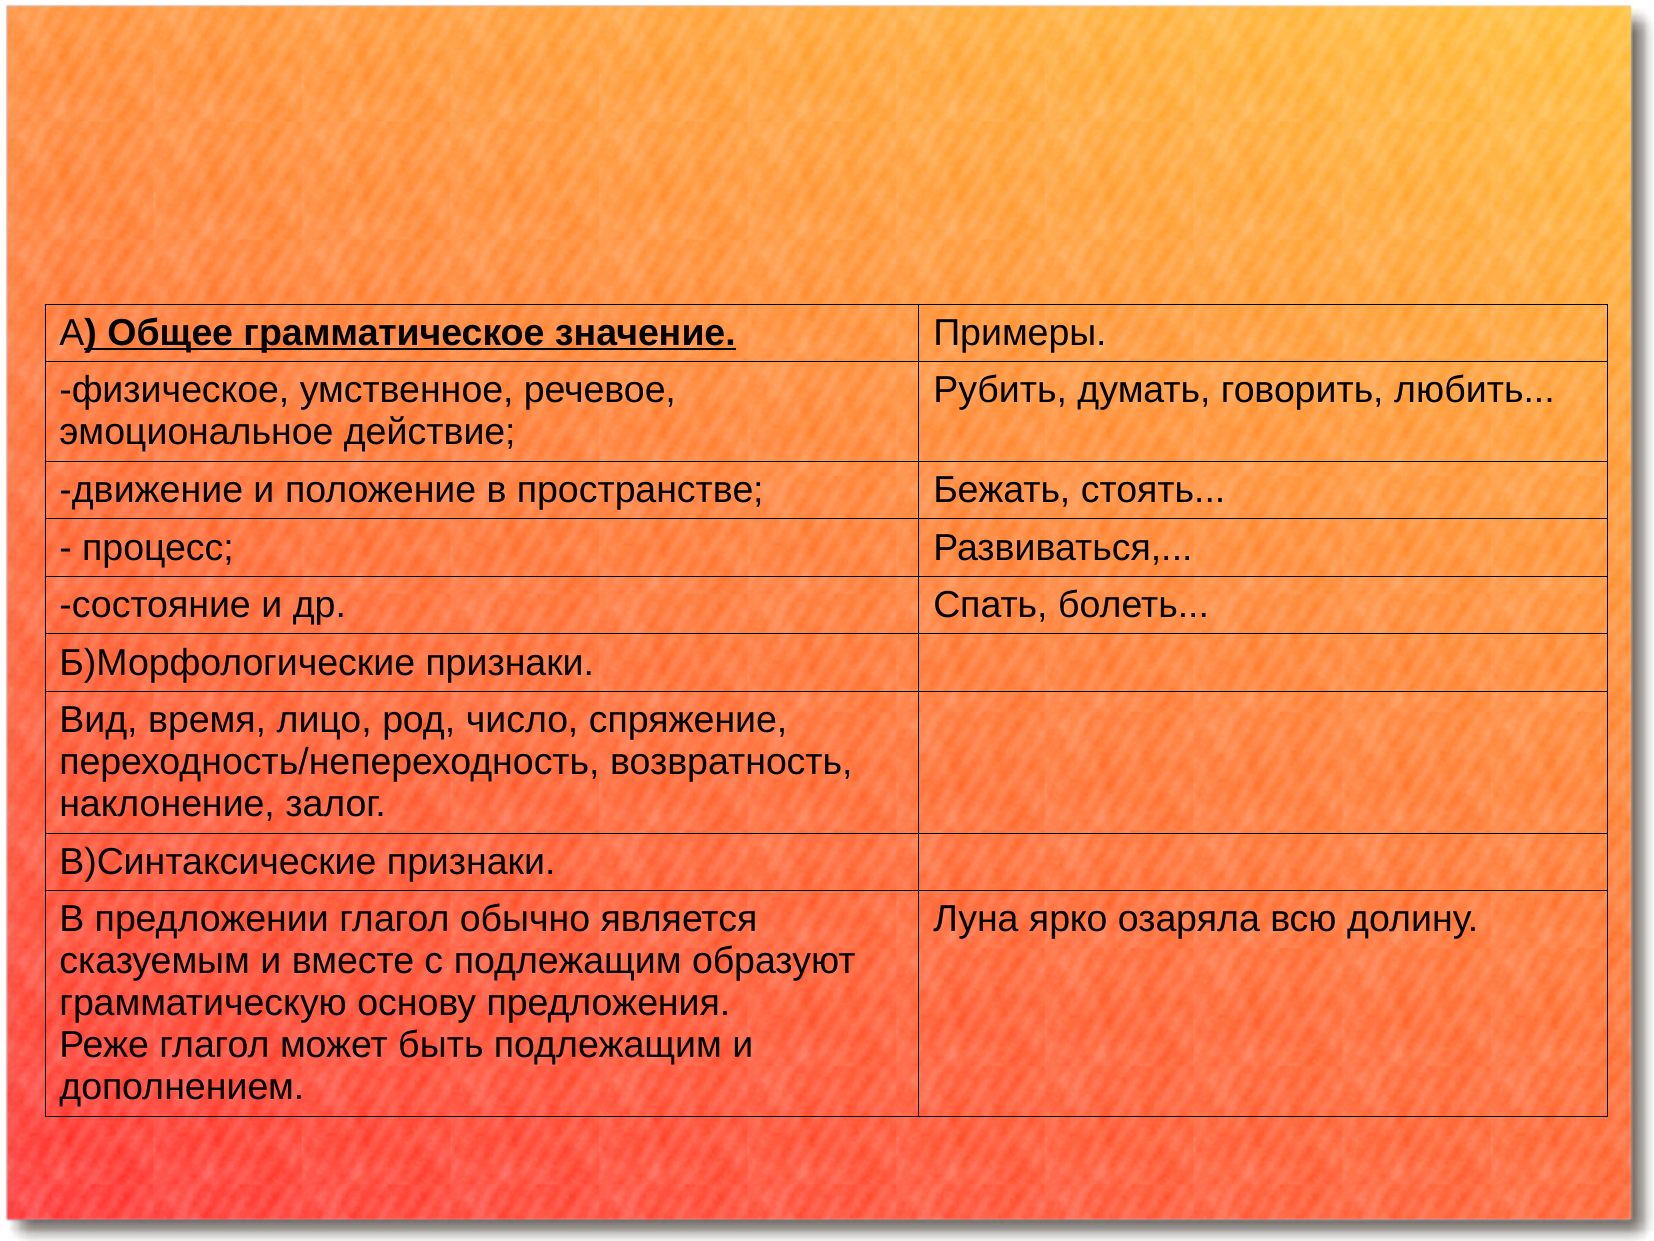

#
| А) Общее грамматическое значение. | Примеры. |
| --- | --- |
| -физическое, умственное, речевое, эмоциональное действие; | Рубить, думать, говорить, любить... |
| -движение и положение в пространстве; | Бежать, стоять... |
| - процесс; | Развиваться,... |
| -состояние и др. | Спать, болеть... |
| Б)Морфологические признаки. | |
| Вид, время, лицо, род, число, спряжение, переходность/непереходность, возвратность, наклонение, залог. | |
| В)Синтаксические признаки. | |
| В предложении глагол обычно является сказуемым и вместе с подлежащим образуют грамматическую основу предложения. Реже глагол может быть подлежащим и дополнением. | Луна ярко озаряла всю долину. |